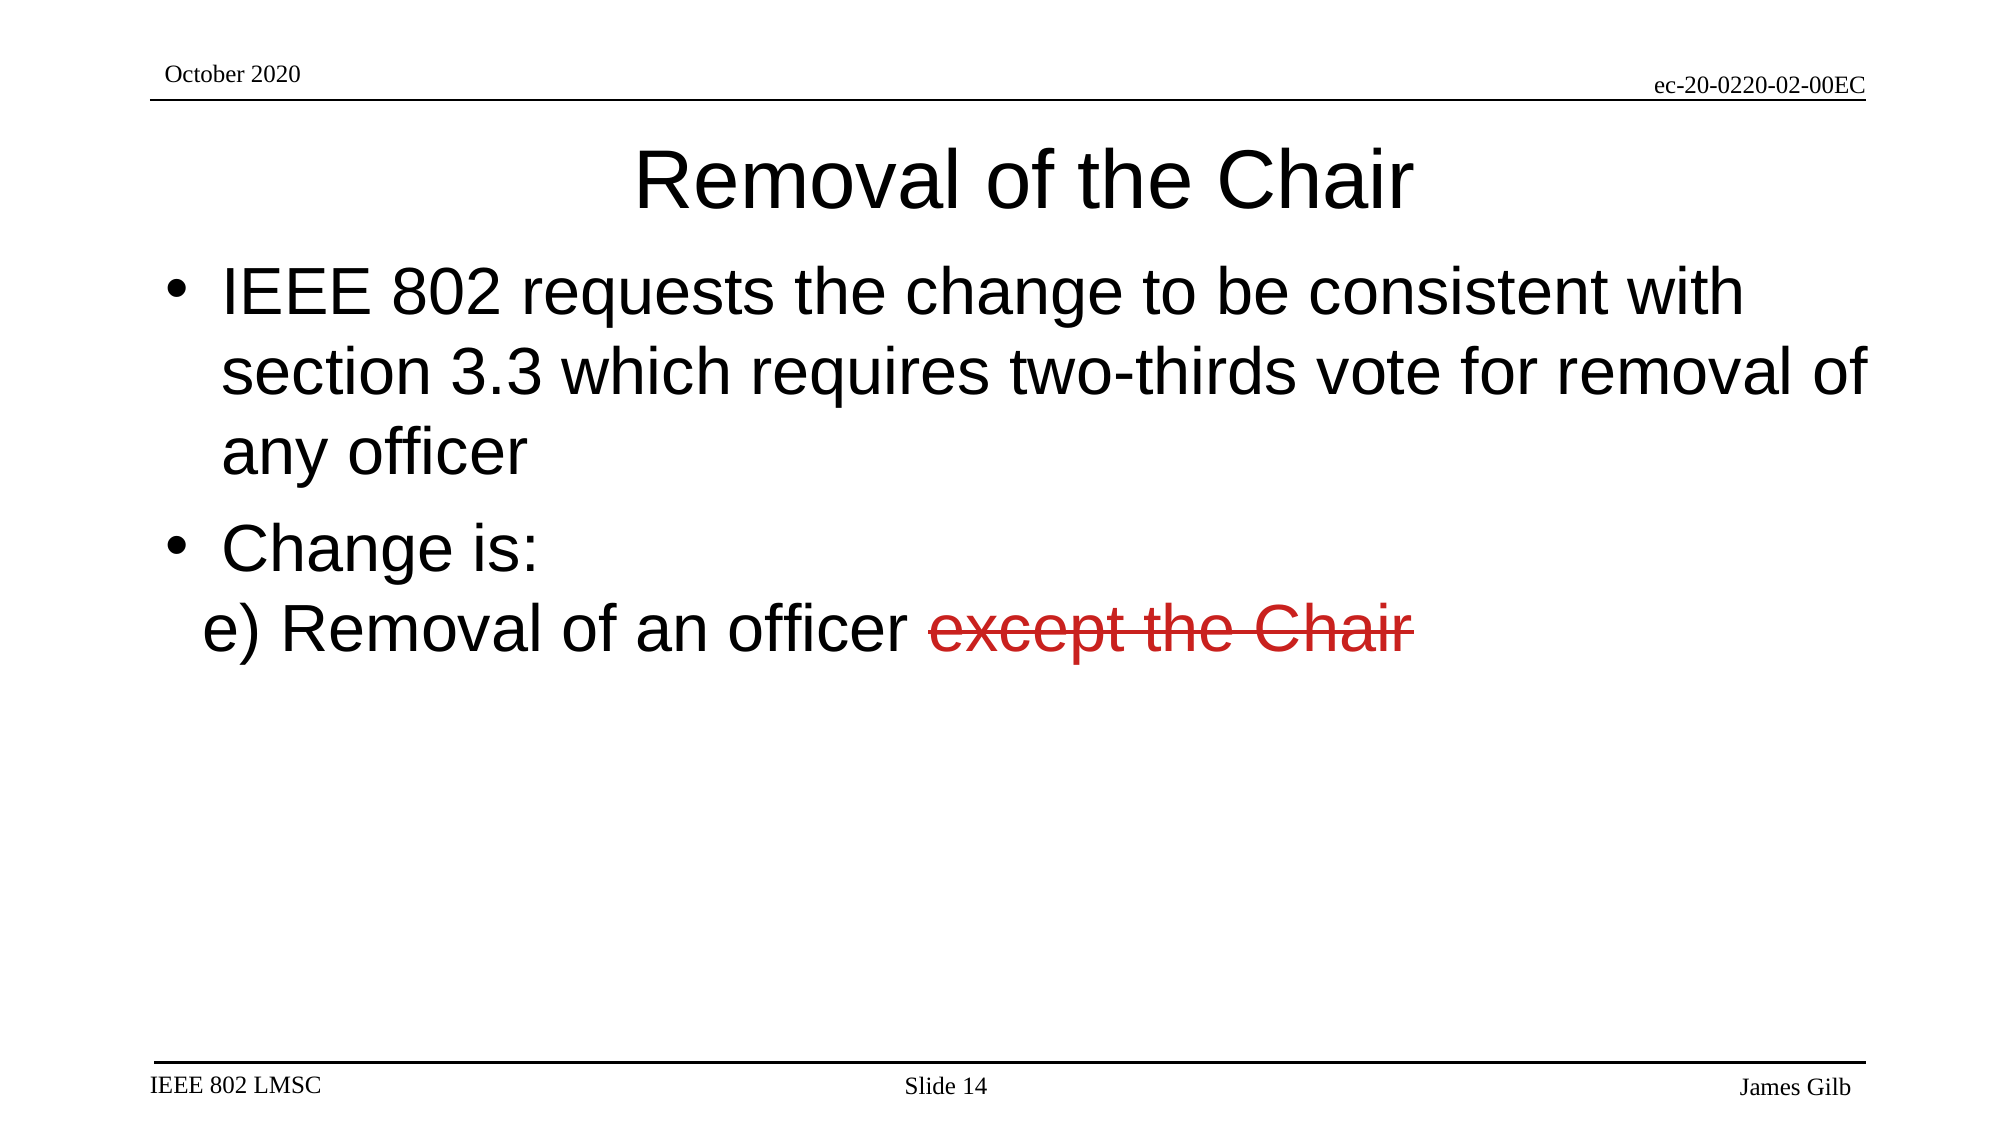

# Removal of the Chair
IEEE 802 requests the change to be consistent with section 3.3 which requires two-thirds vote for removal of any officer
Change is:
e) Removal of an officer except the Chair
14